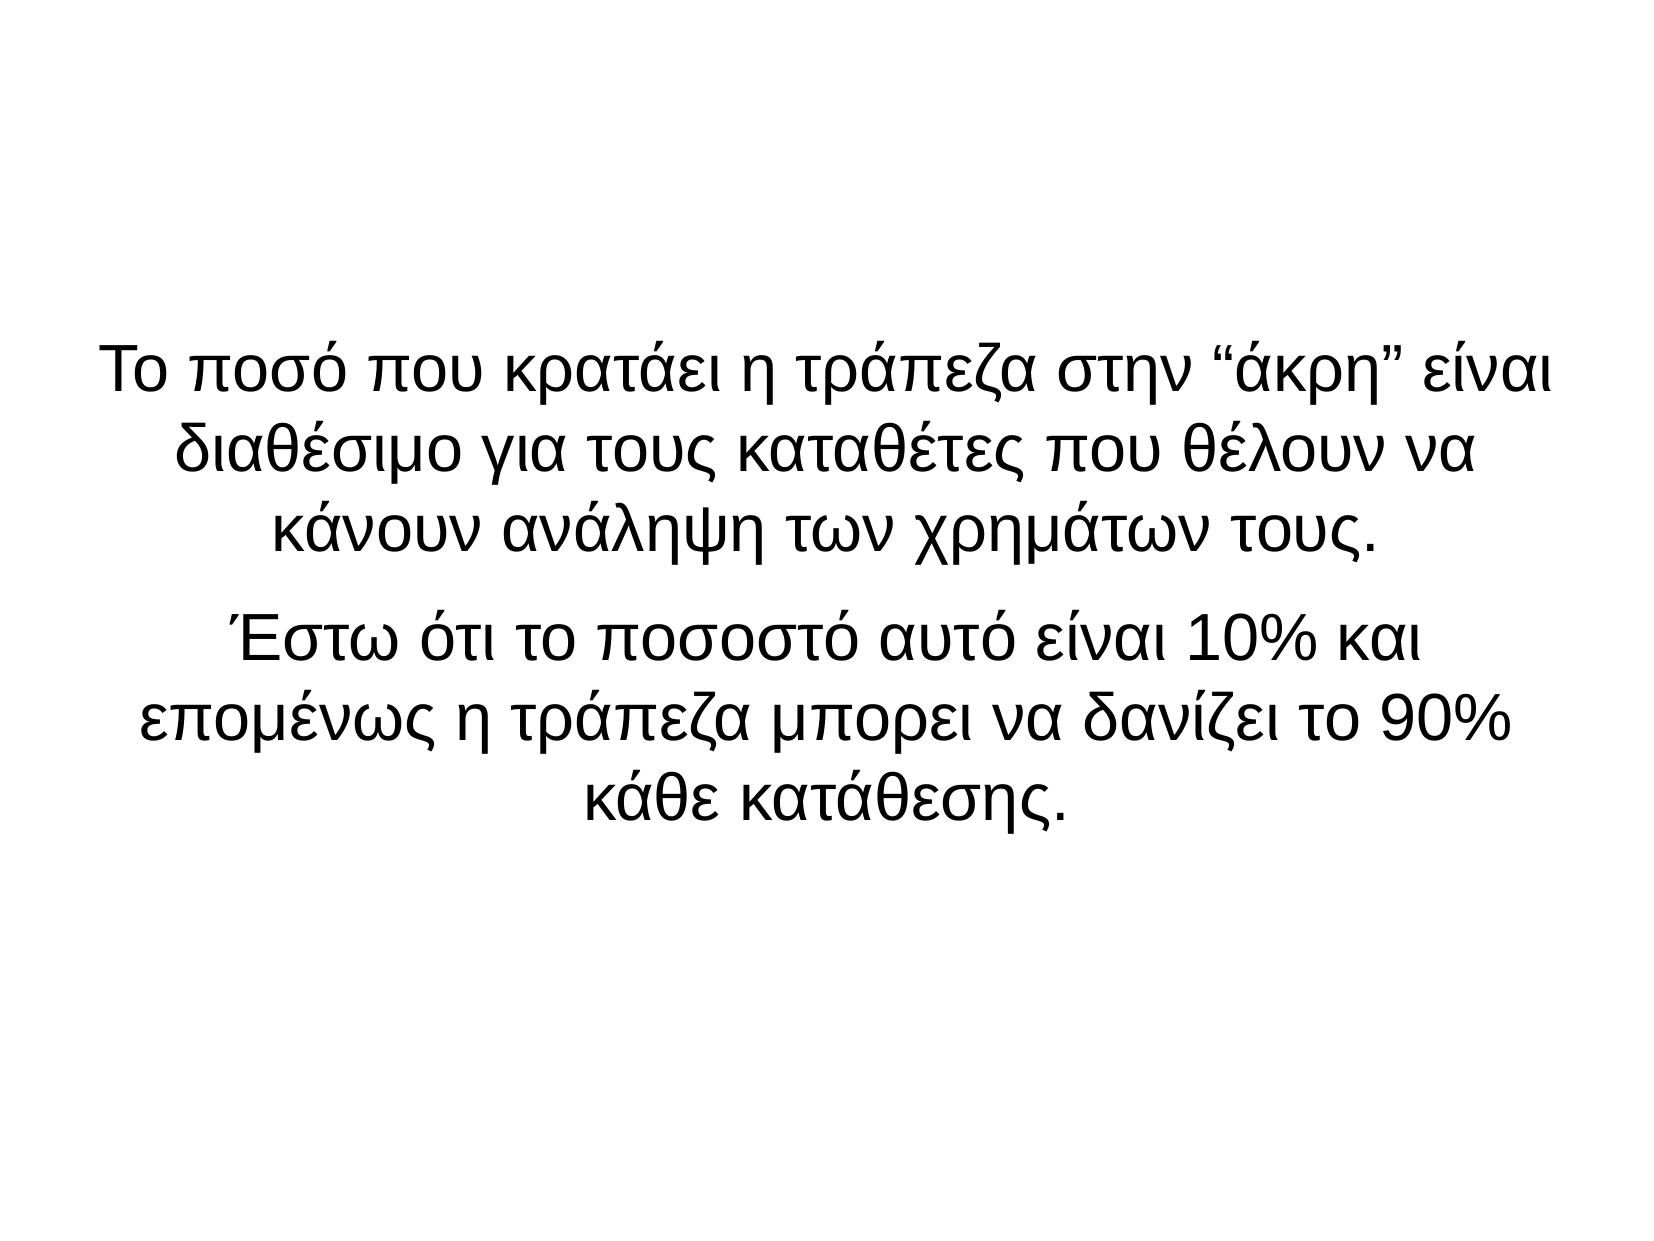

# Το ποσό που κρατάει η τράπεζα στην “άκρη” είναι διαθέσιμο για τους καταθέτες που θέλουν να κάνουν ανάληψη των χρημάτων τους.
Έστω ότι το ποσοστό αυτό είναι 10% και επομένως η τράπεζα μπορει να δανίζει το 90% κάθε κατάθεσης.